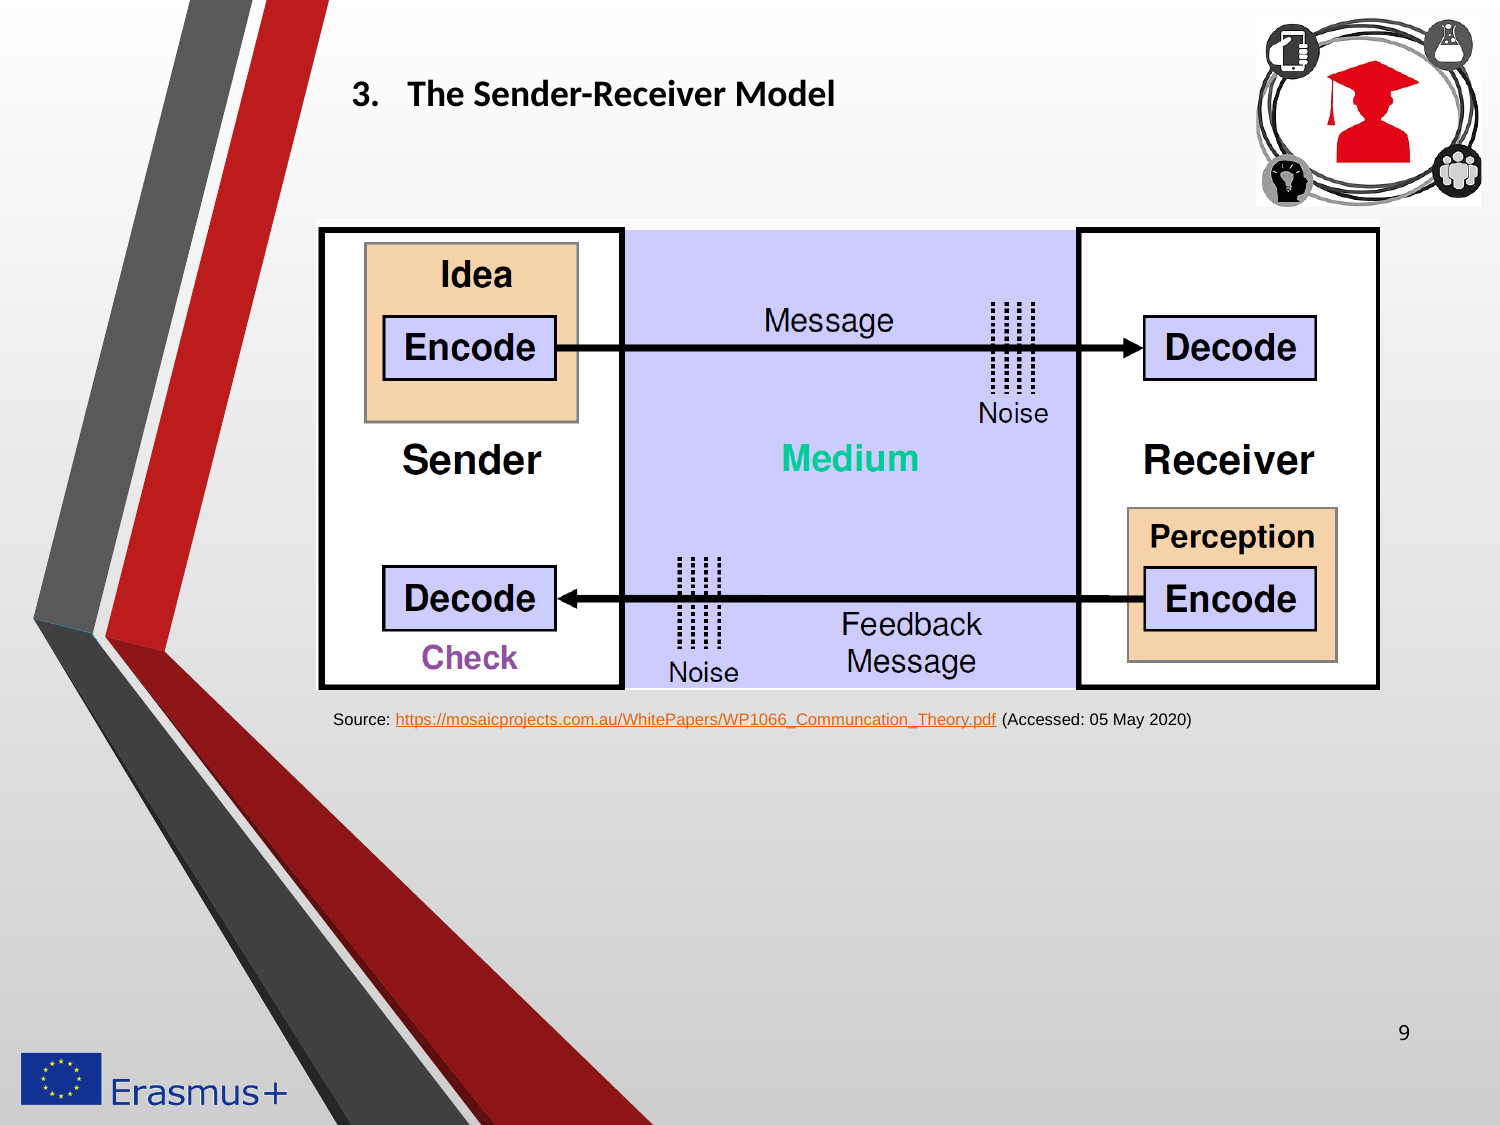

The Sender-Receiver Model
Source: https://mosaicprojects.com.au/WhitePapers/WP1066_Communcation_Theory.pdf (Accessed: 05 May 2020)